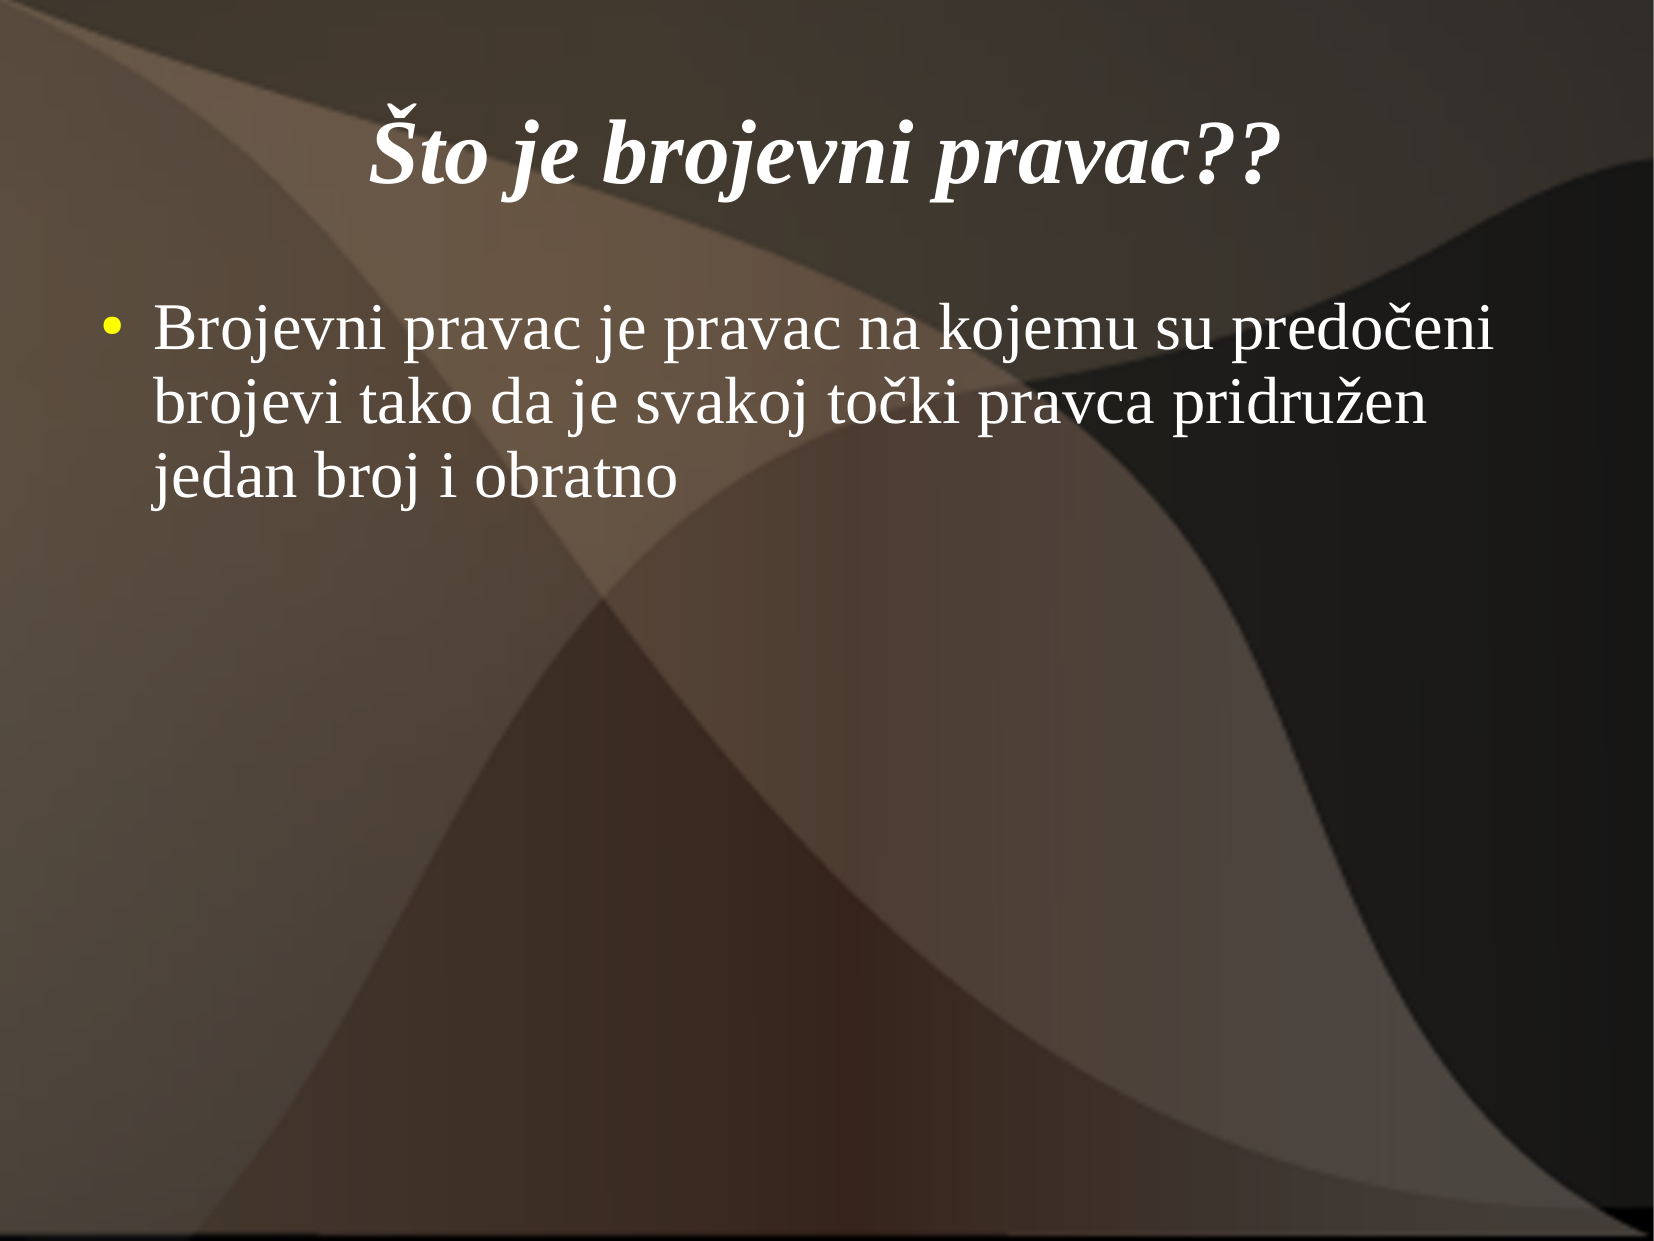

# Što je brojevni pravac??
Brojevni pravac je pravac na kojemu su predočeni brojevi tako da je svakoj točki pravca pridružen jedan broj i obratno